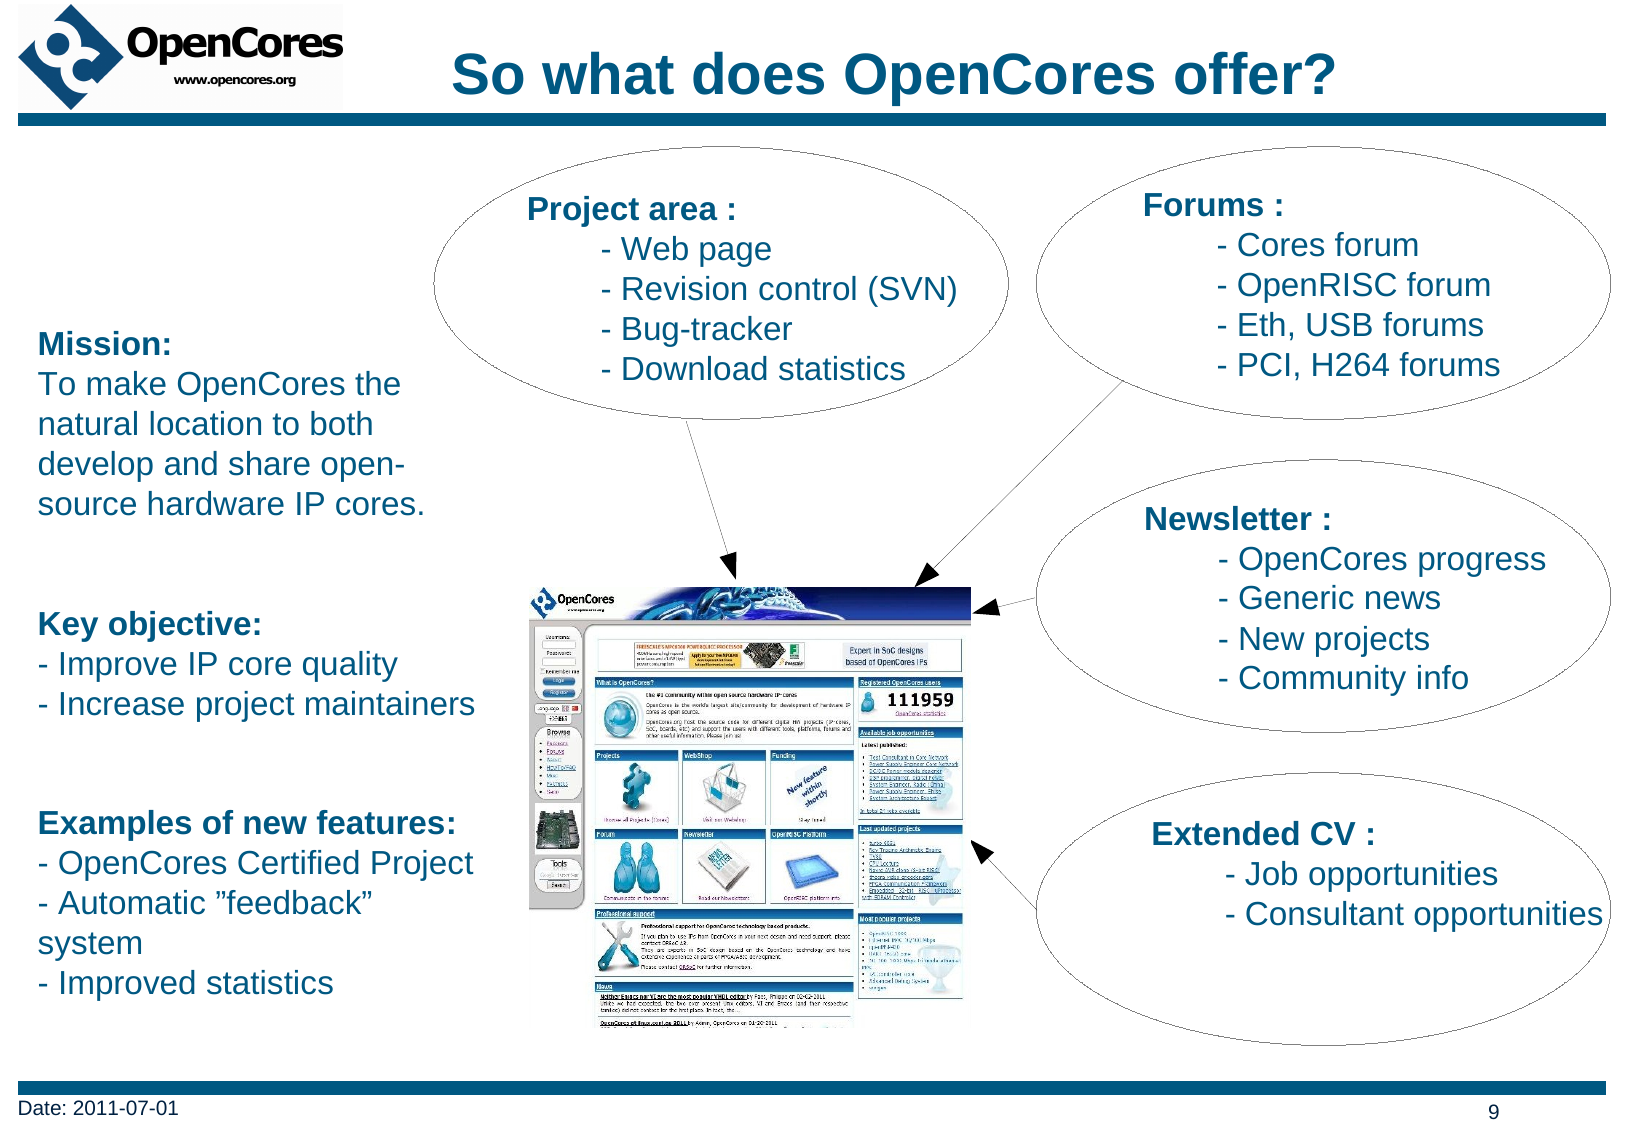

# So what does OpenCores offer?
Forums :
	- Cores forum
	- OpenRISC forum
	- Eth, USB forums
	- PCI, H264 forums
Project area :
	- Web page
	- Revision control (SVN)
	- Bug-tracker
	- Download statistics
Mission:
To make OpenCores the natural location to both develop and share open-source hardware IP cores.
Key objective:
- Improve IP core quality
- Increase project maintainers
Examples of new features:
- OpenCores Certified Project
- Automatic ”feedback” system
- Improved statistics
Newsletter :
	- OpenCores progress
	- Generic news
	- New projects
	- Community info
Extended CV :
	- Job opportunities
	- Consultant opportunities